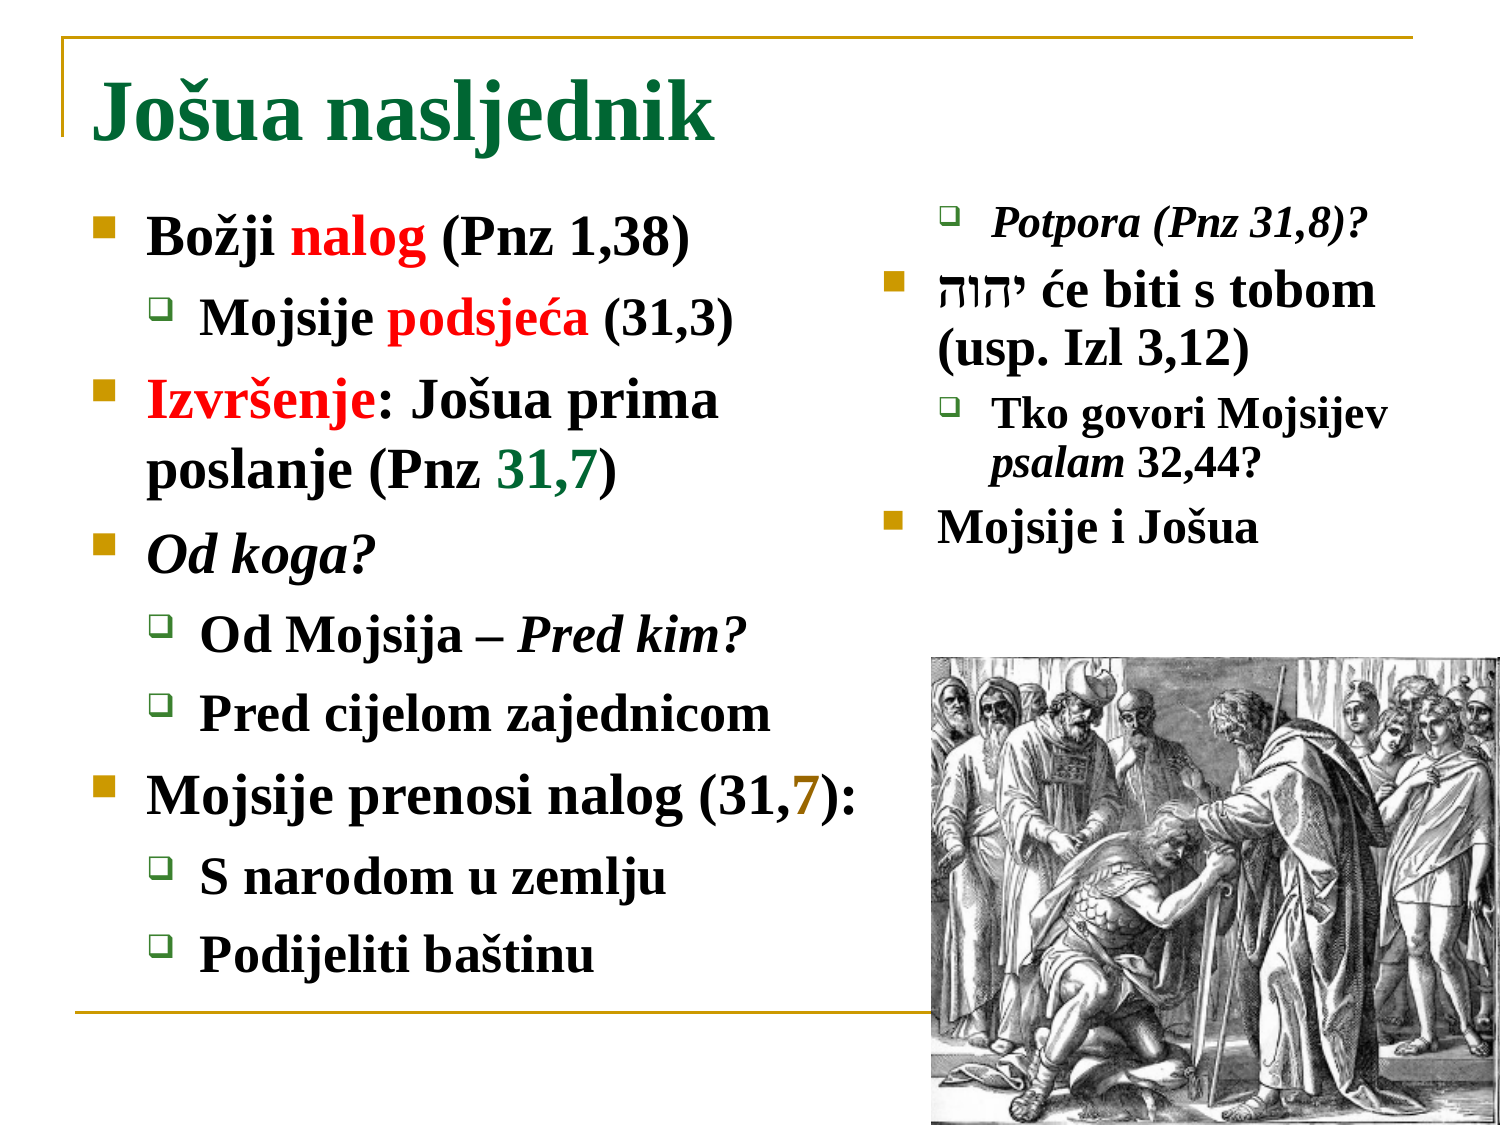

# Jošua nasljednik
Potpora (Pnz 31,8)?
יהוה će biti s tobom (usp. Izl 3,12)
Tko govori Mojsijev psalam 32,44?
Mojsije i Jošua
Božji nalog (Pnz 1,38)
Mojsije podsjeća (31,3)
Izvršenje: Jošua prima poslanje (Pnz 31,7)
Od koga?
Od Mojsija – Pred kim?
Pred cijelom zajednicom
Mojsije prenosi nalog (31,7):
S narodom u zemlju
Podijeliti baštinu